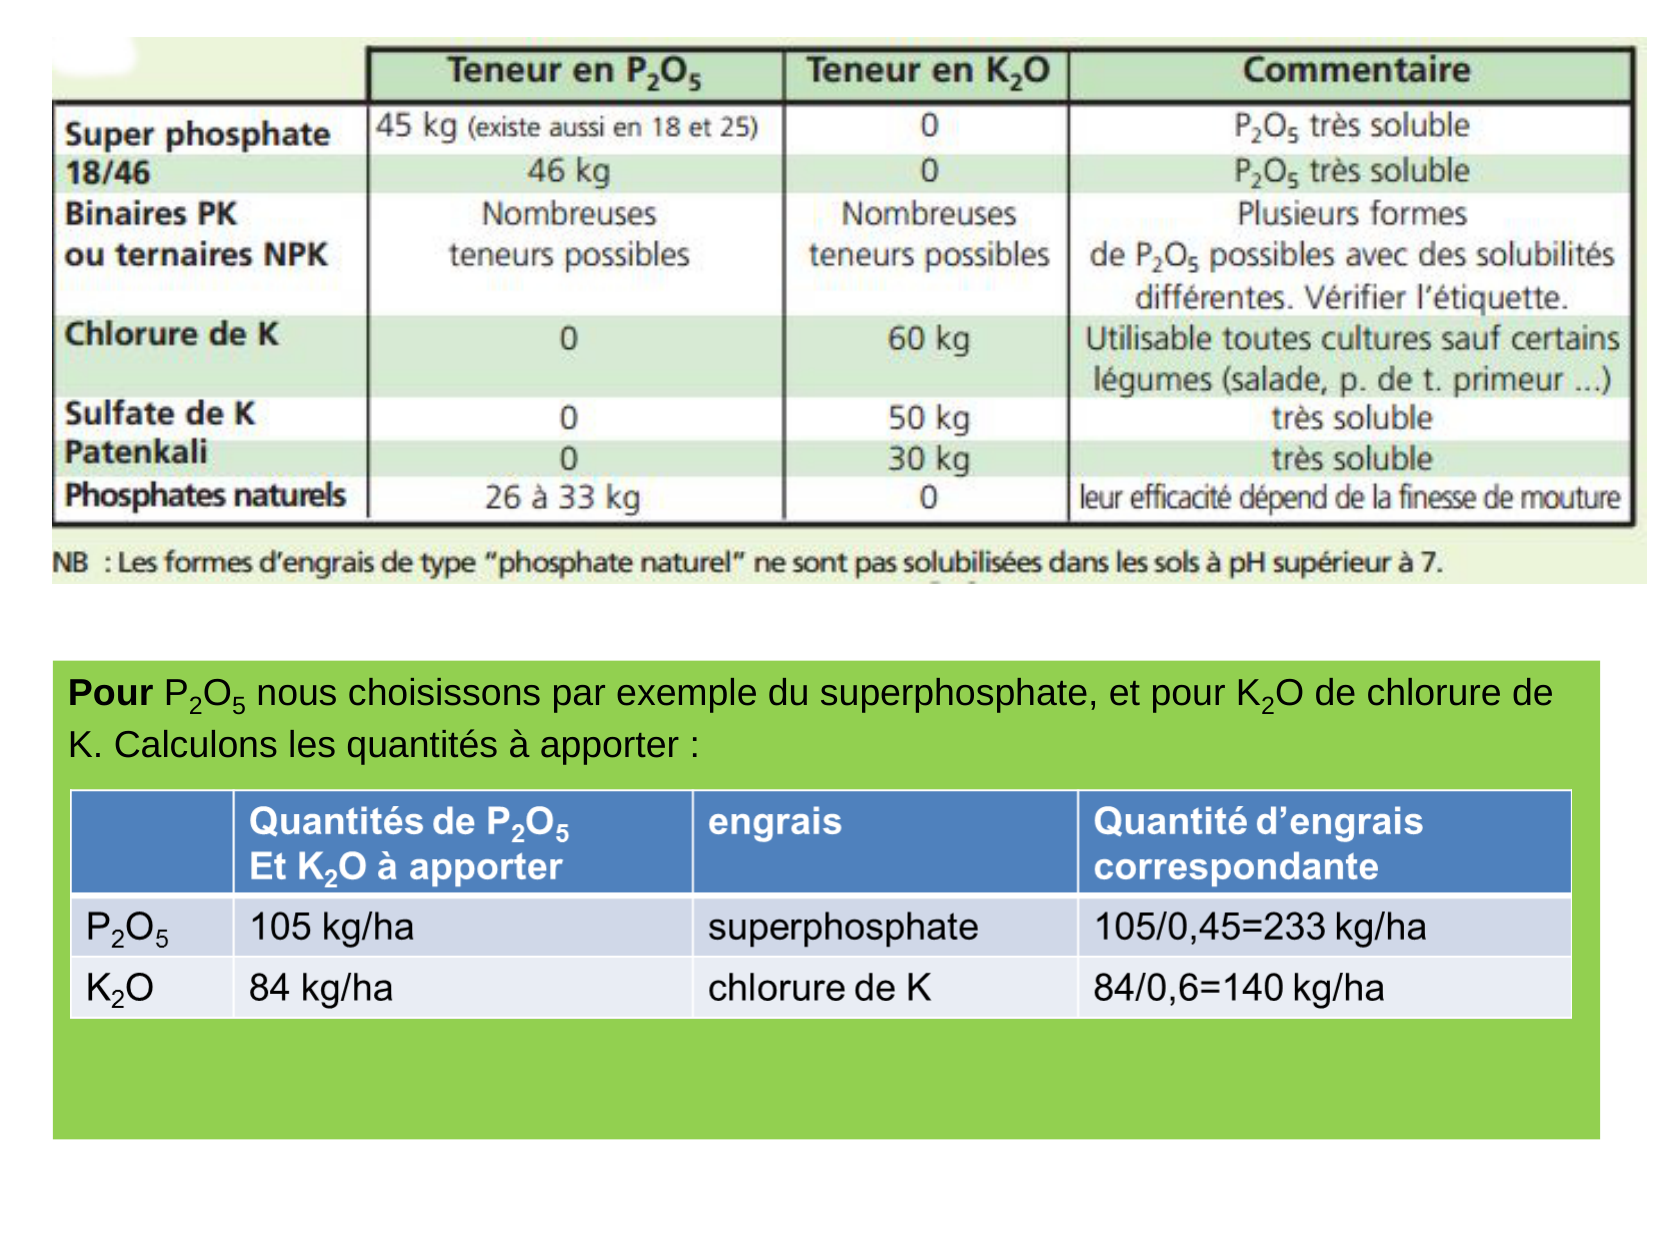

Pour P2O5 nous choisissons par exemple du superphosphate, et pour K2O de chlorure de K. Calculons les quantités à apporter :